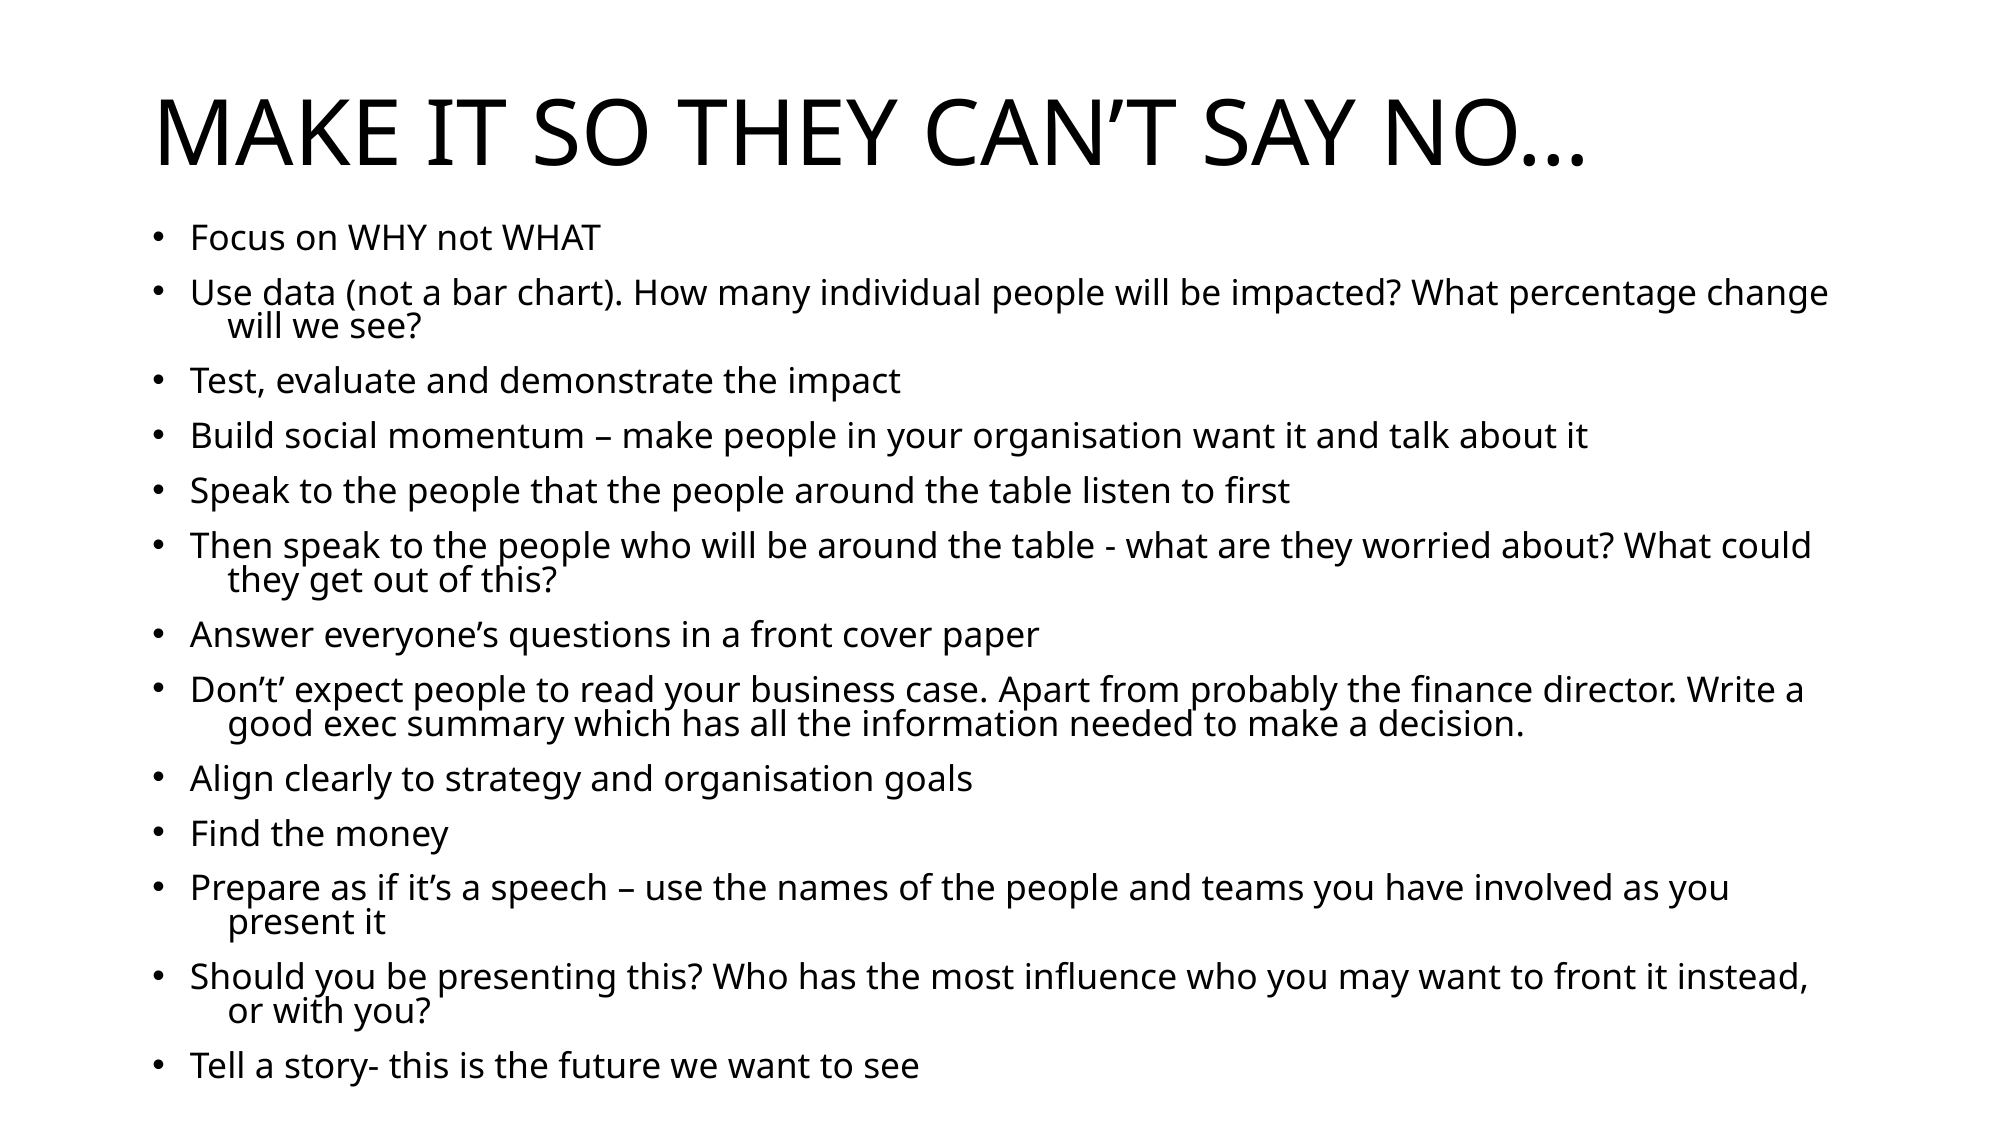

# MAKE IT SO THEY CAN’T SAY NO…
Focus on WHY not WHAT
Use data (not a bar chart). How many individual people will be impacted? What percentage change will we see?
Test, evaluate and demonstrate the impact
Build social momentum – make people in your organisation want it and talk about it
Speak to the people that the people around the table listen to first
Then speak to the people who will be around the table - what are they worried about? What could they get out of this?
Answer everyone’s questions in a front cover paper
Don’t’ expect people to read your business case. Apart from probably the finance director. Write a good exec summary which has all the information needed to make a decision.
Align clearly to strategy and organisation goals
Find the money
Prepare as if it’s a speech – use the names of the people and teams you have involved as you present it
Should you be presenting this? Who has the most influence who you may want to front it instead, or with you?
Tell a story- this is the future we want to see